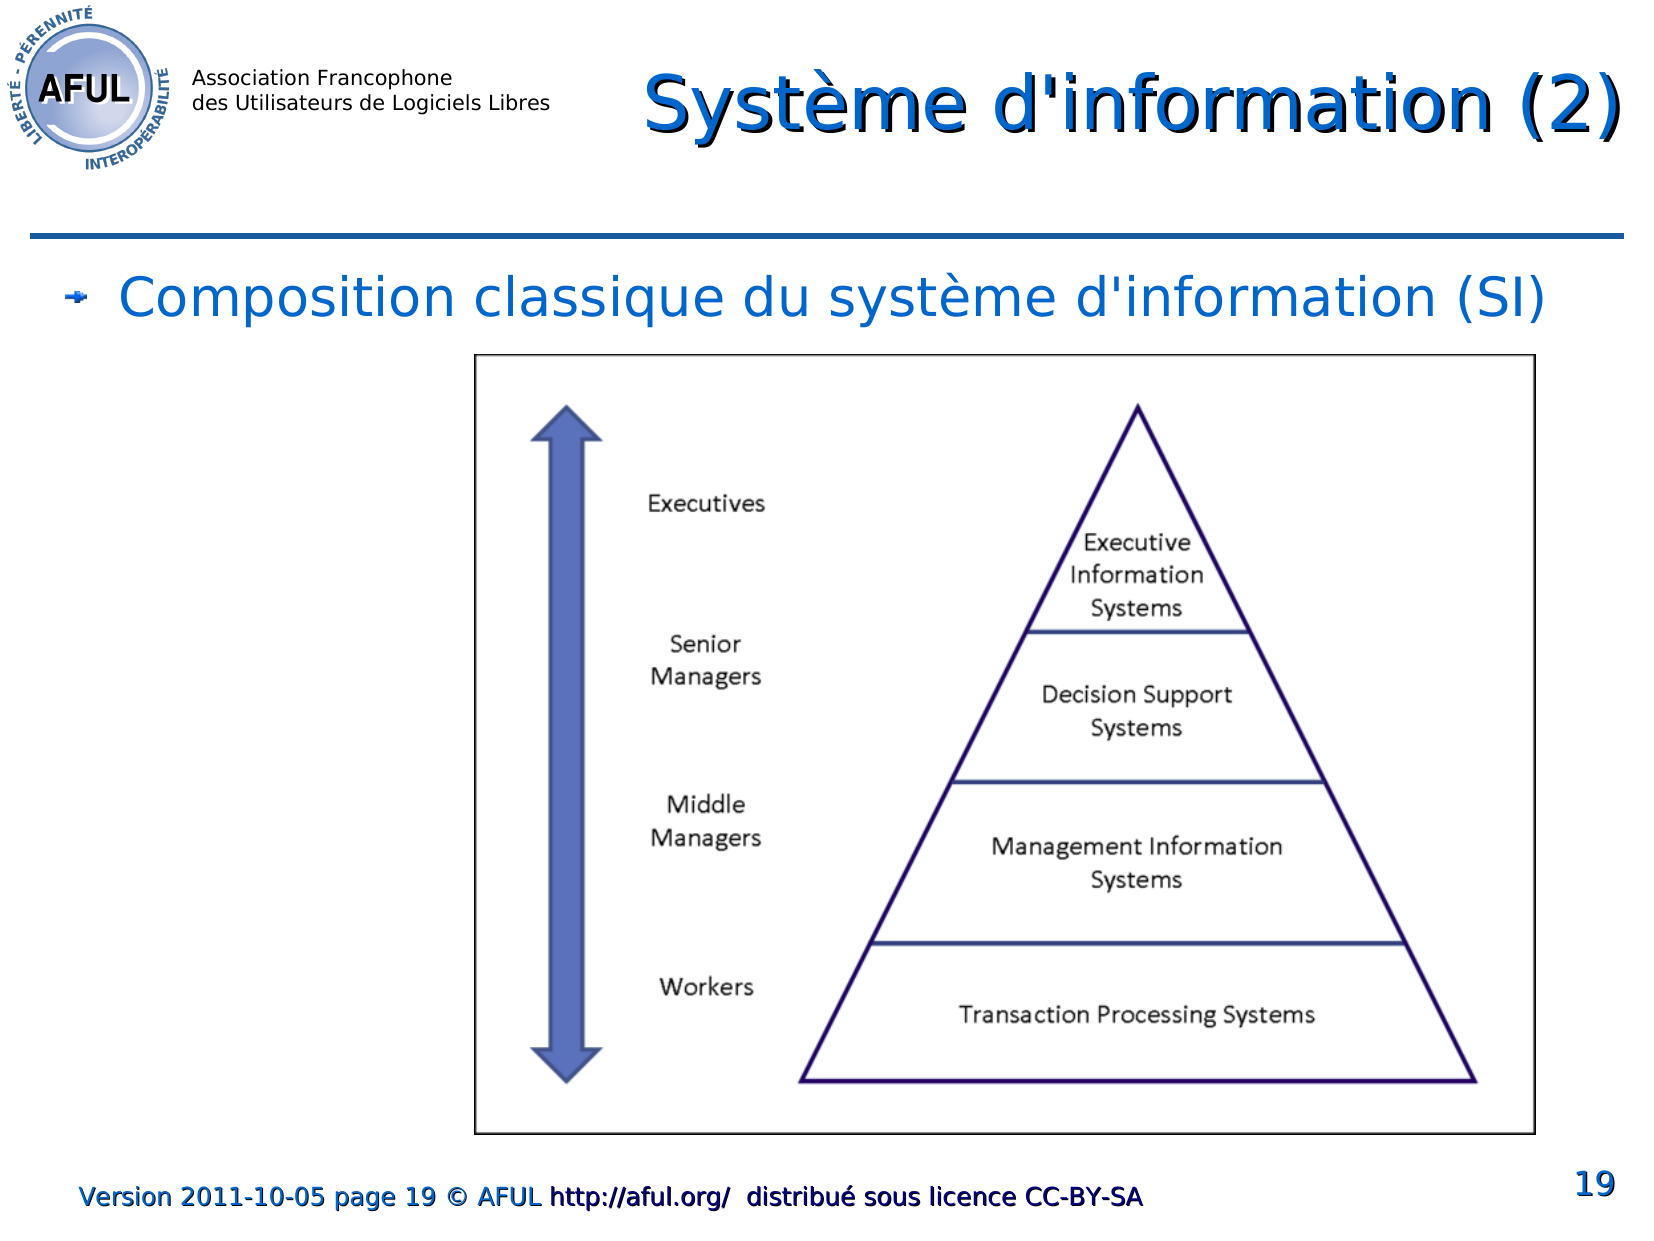

# Système d'information (2)
Composition classique du système d'information (SI)